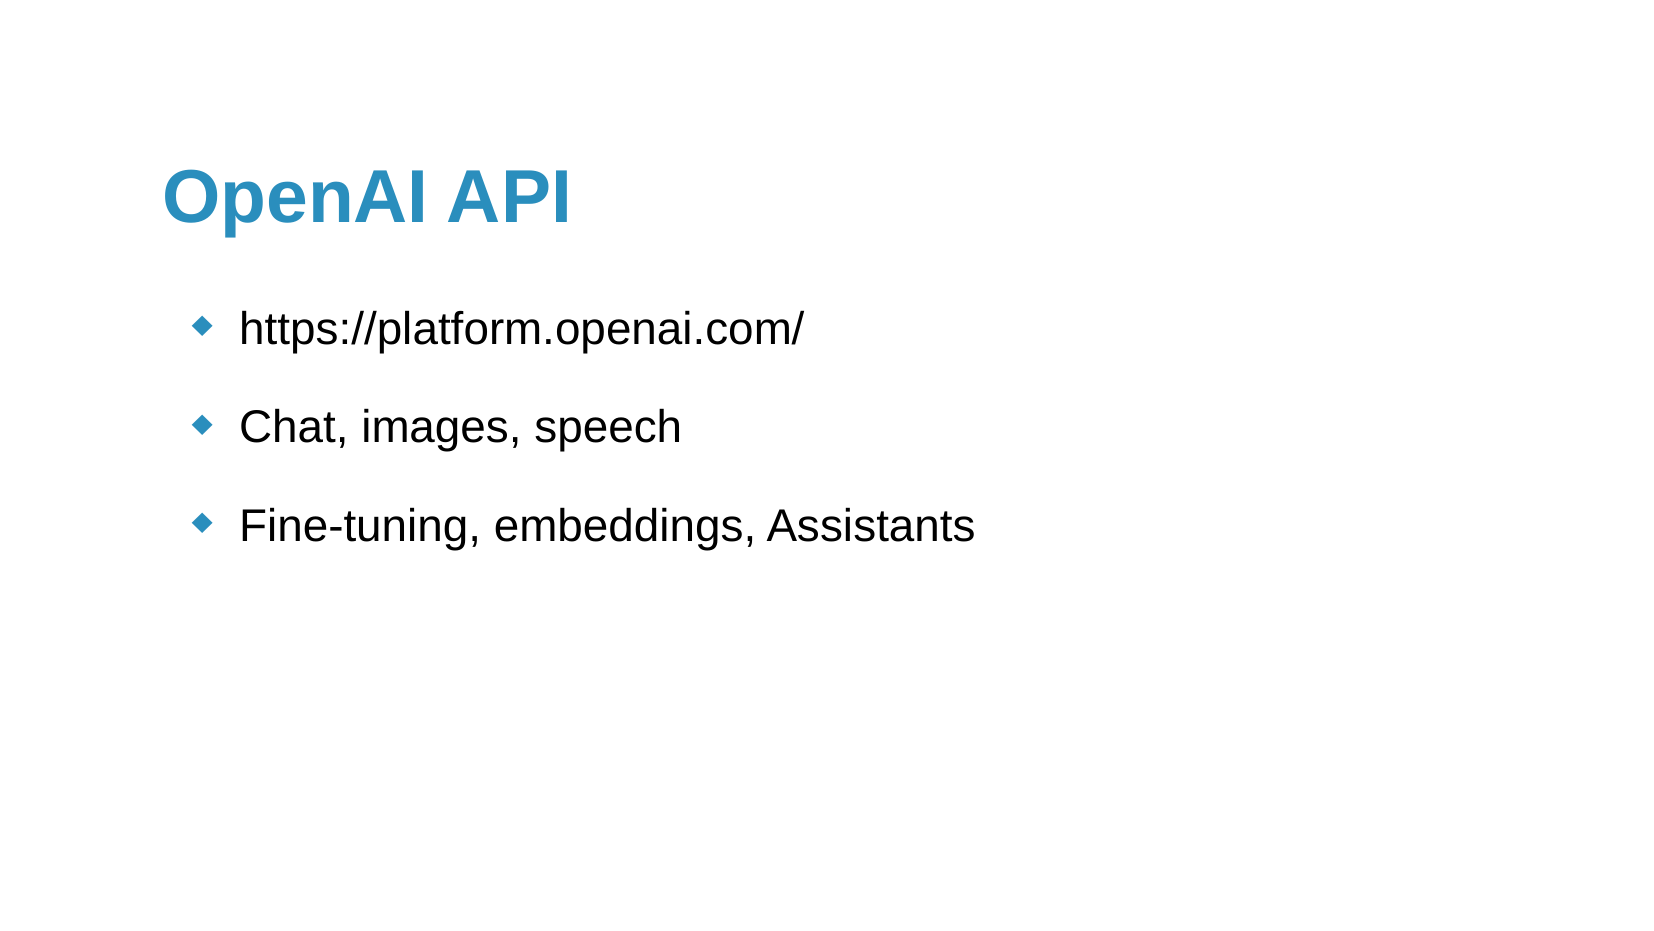

OpenAI API
https://platform.openai.com/
Chat, images, speech
Fine-tuning, embeddings, Assistants